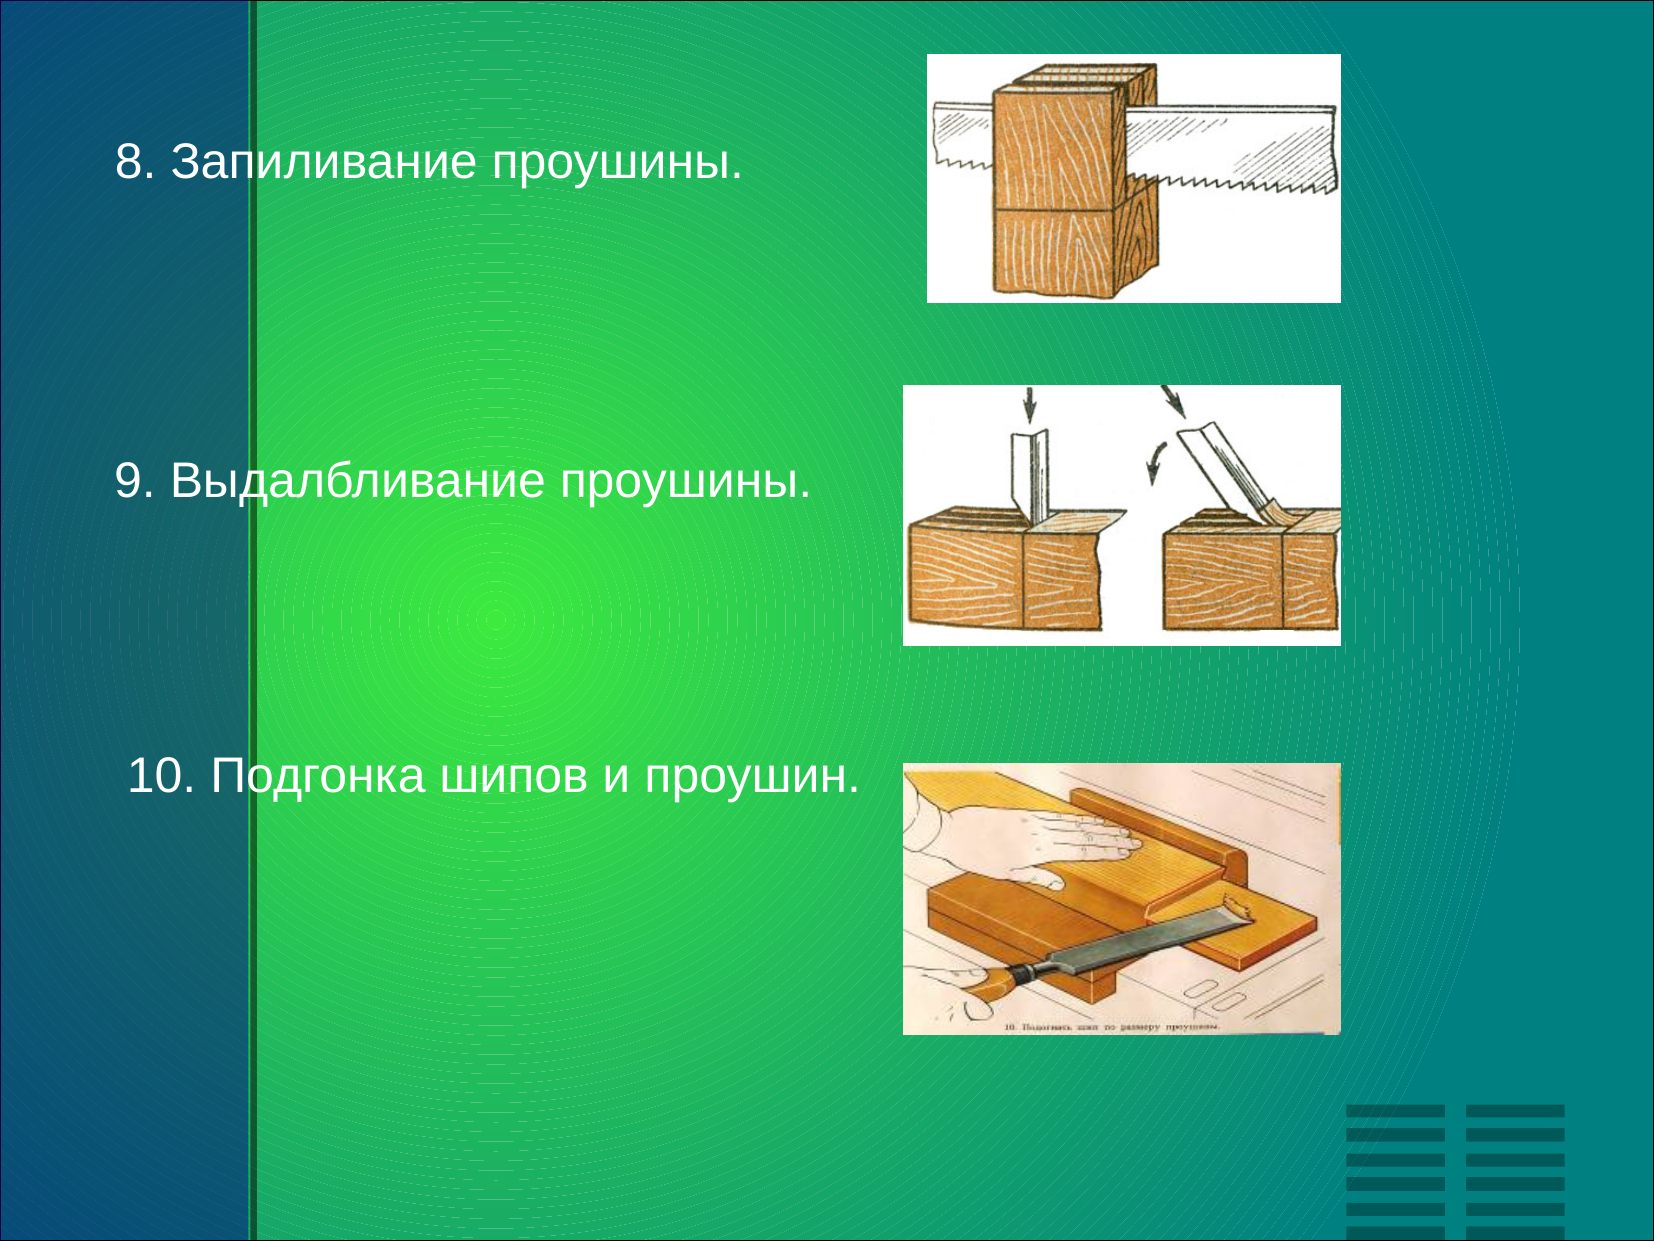

8. Запиливание проушины.
 9. Выдалбливание проушины.
10. Подгонка шипов и проушин.